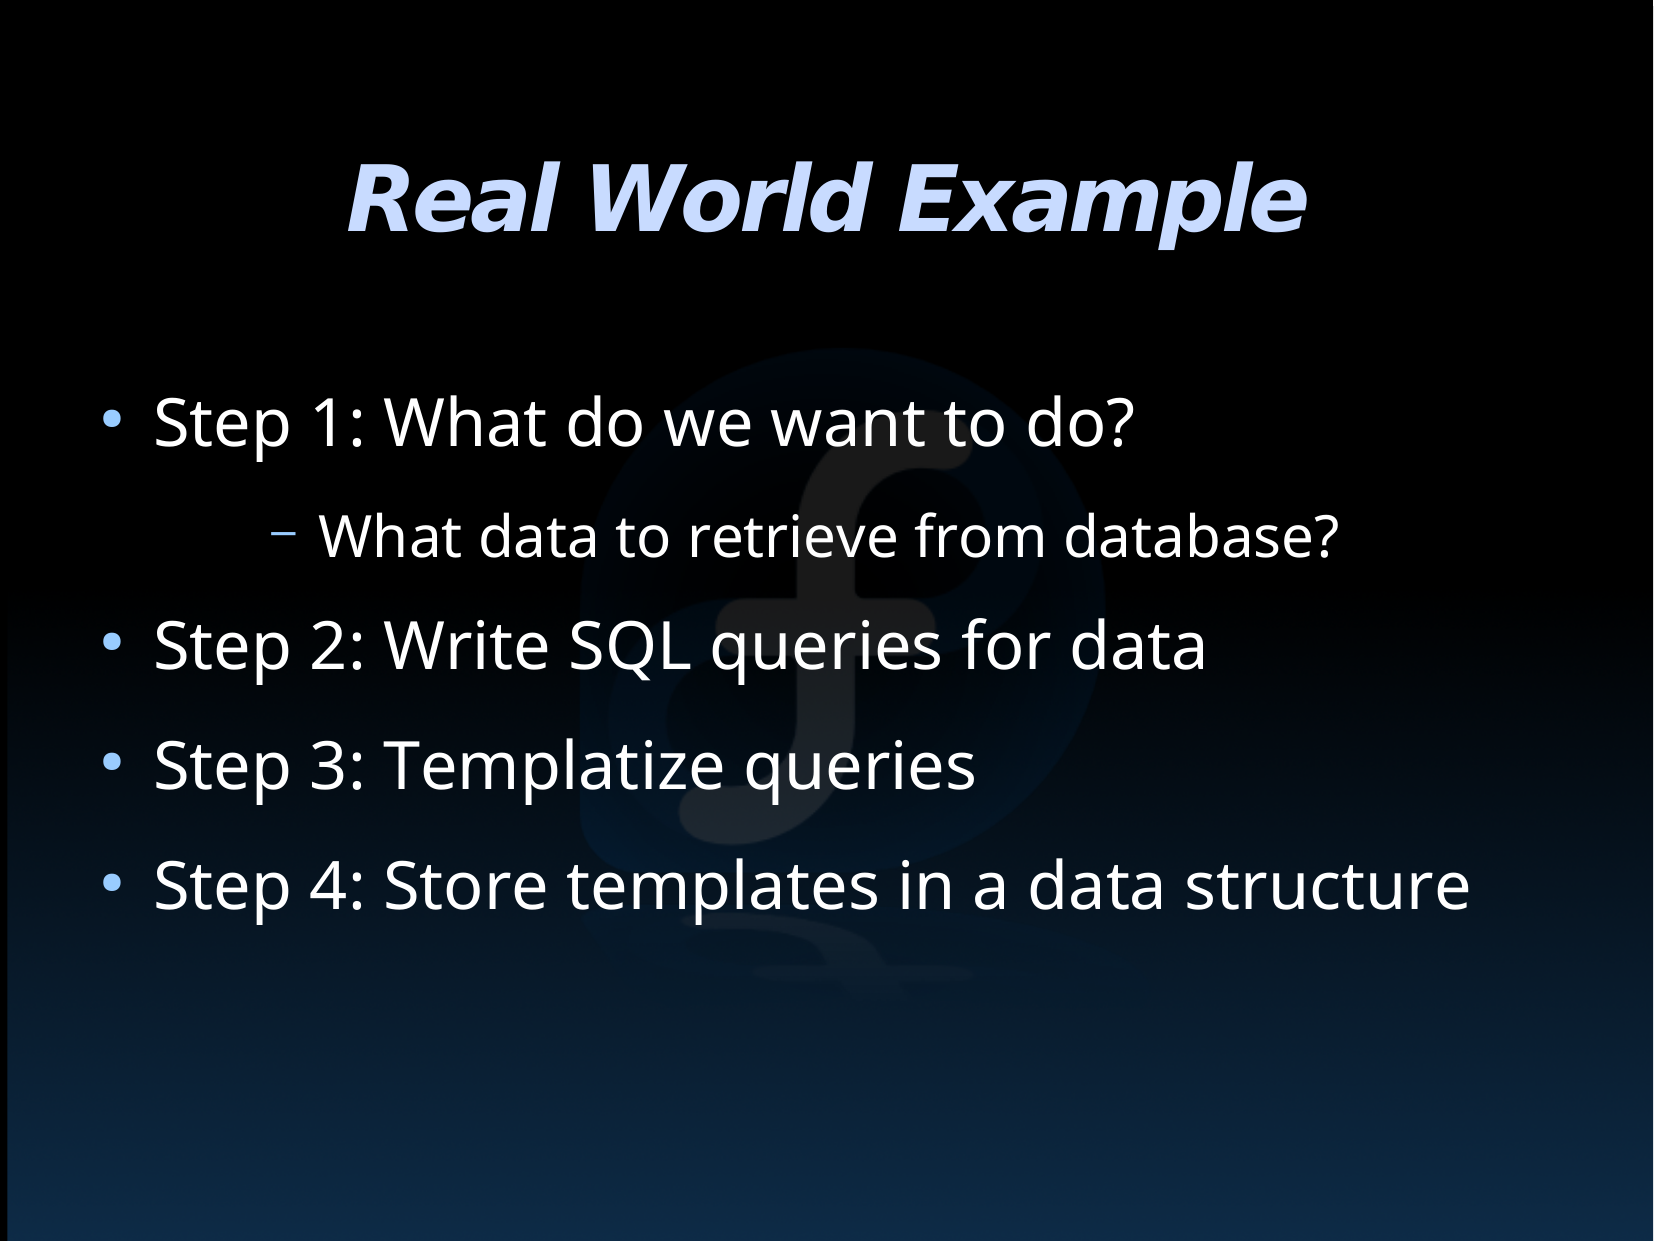

# Real World Example
Step 1: What do we want to do?
What data to retrieve from database?
Step 2: Write SQL queries for data
Step 3: Templatize queries
Step 4: Store templates in a data structure